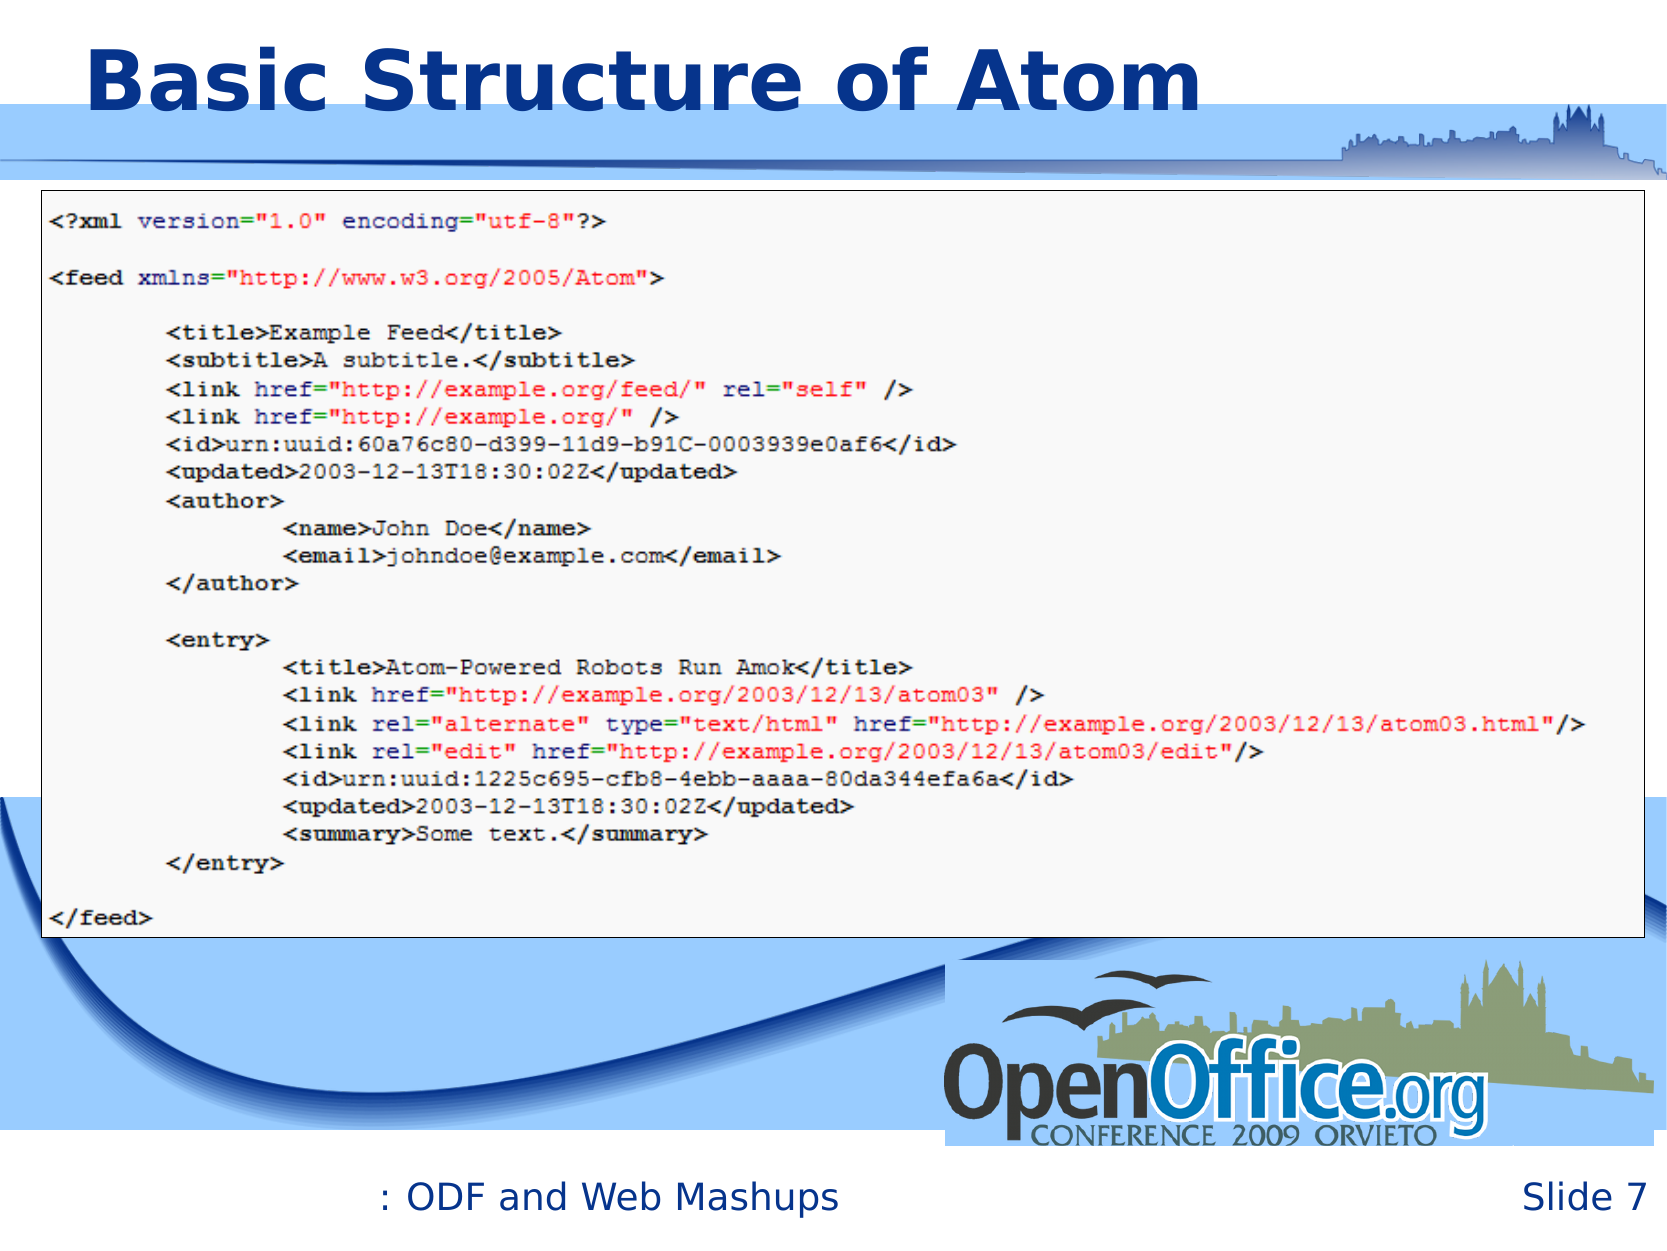

# Basic Structure of Atom
ODF and Web Mashups
7